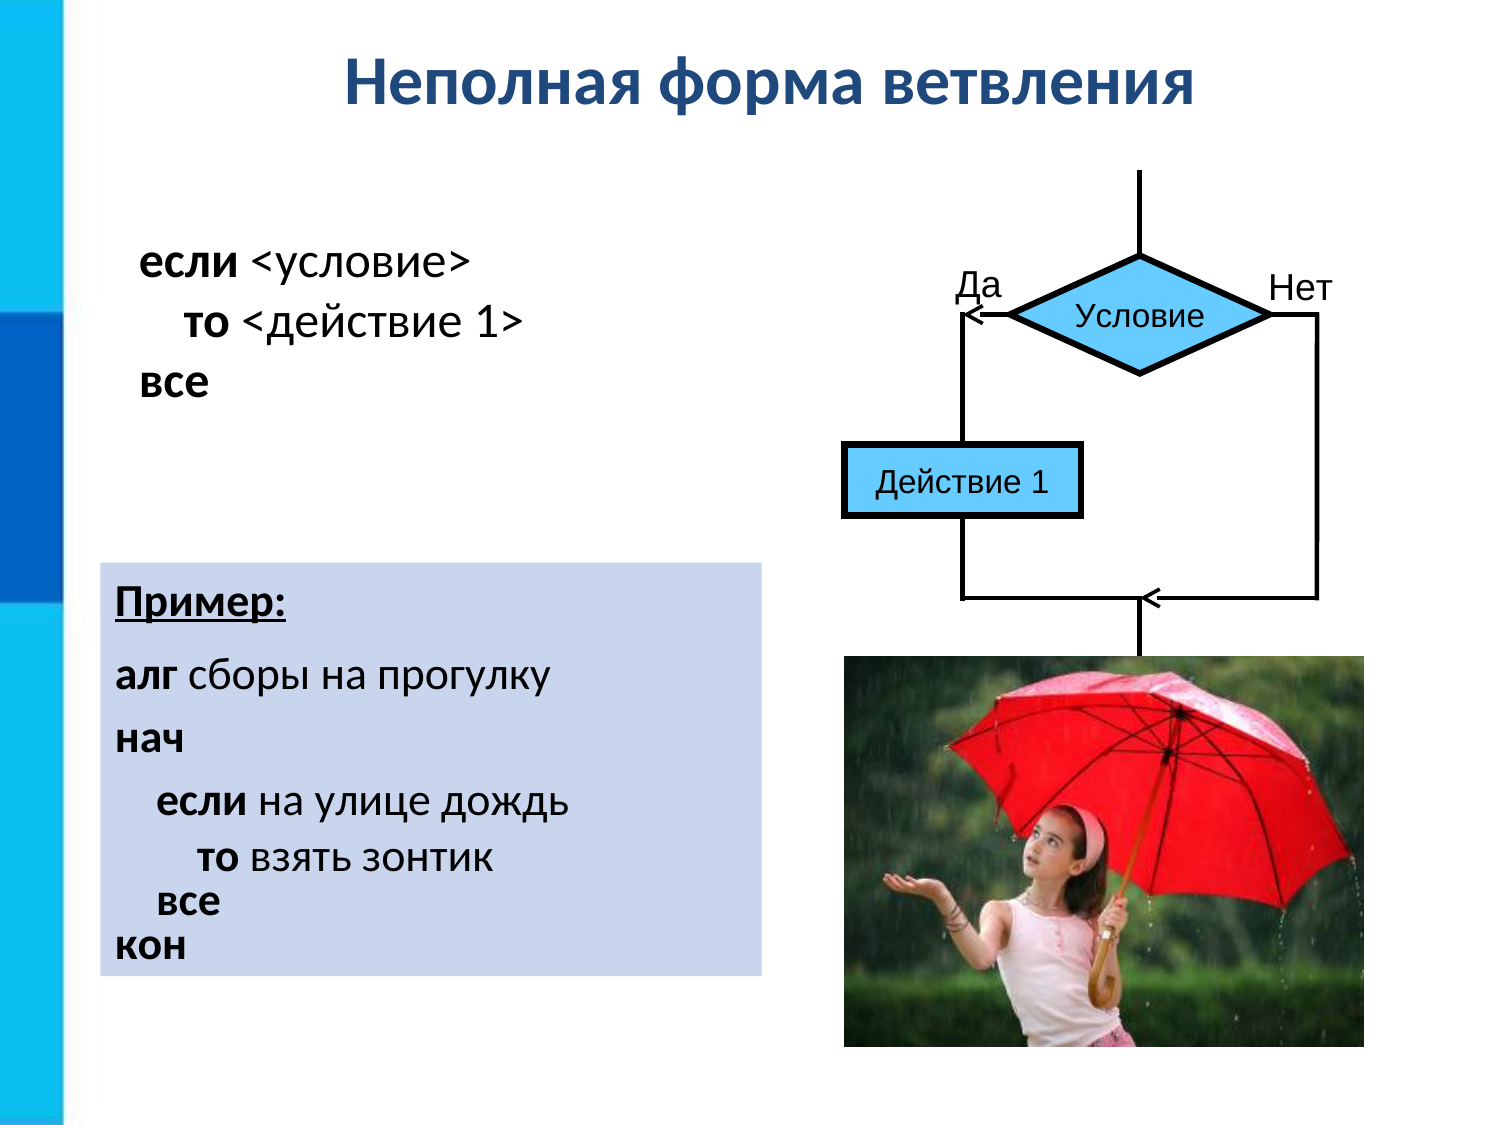

Неполная форма ветвления
Условие
Действие 1
если <условие>
 то <действие 1>
все
Да
Нет
Пример:
алг сборы на прогулку
нач
 если на улице дождь
 то взять зонтик
 все
кон